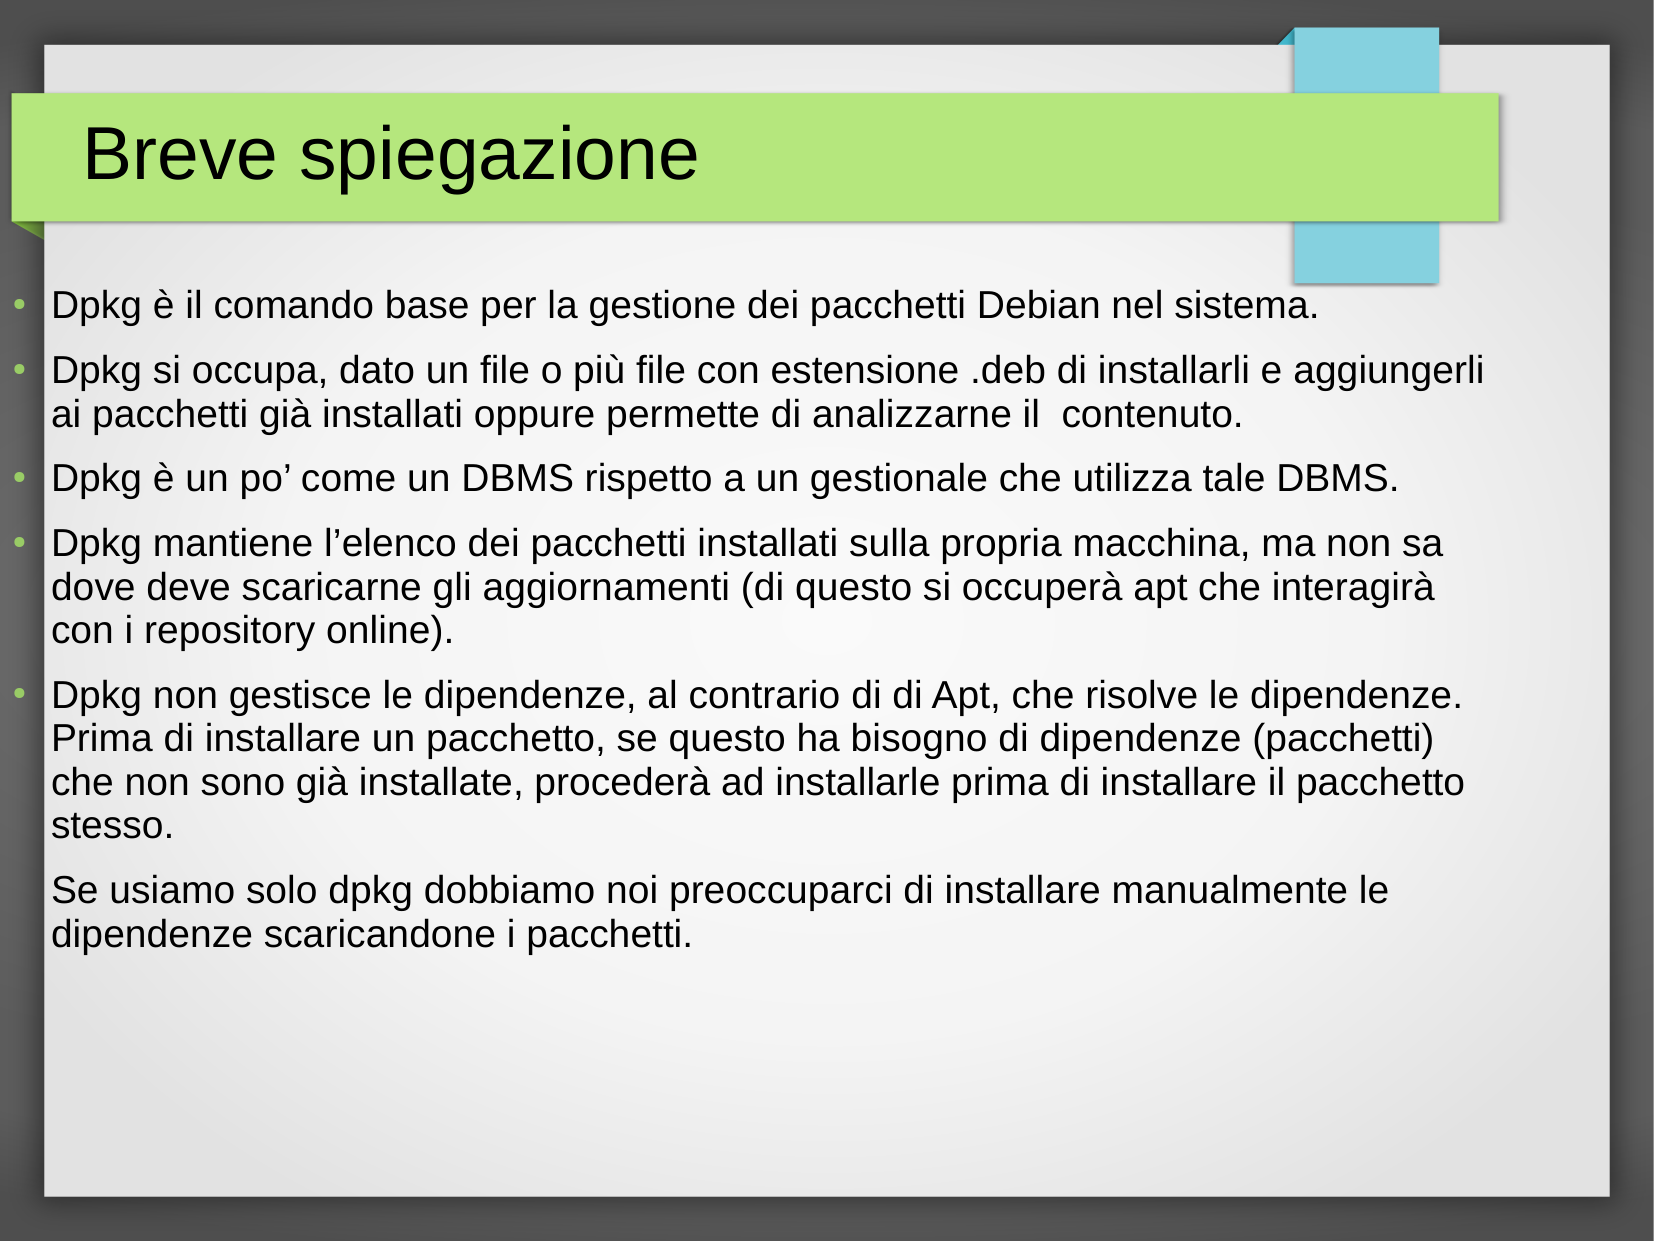

# Breve spiegazione
Dpkg è il comando base per la gestione dei pacchetti Debian nel sistema.
Dpkg si occupa, dato un file o più file con estensione .deb di installarli e aggiungerli ai pacchetti già installati oppure permette di analizzarne il contenuto.
Dpkg è un po’ come un DBMS rispetto a un gestionale che utilizza tale DBMS.
Dpkg mantiene l’elenco dei pacchetti installati sulla propria macchina, ma non sa dove deve scaricarne gli aggiornamenti (di questo si occuperà apt che interagirà con i repository online).
Dpkg non gestisce le dipendenze, al contrario di di Apt, che risolve le dipendenze. Prima di installare un pacchetto, se questo ha bisogno di dipendenze (pacchetti) che non sono già installate, procederà ad installarle prima di installare il pacchetto stesso.
Se usiamo solo dpkg dobbiamo noi preoccuparci di installare manualmente le dipendenze scaricandone i pacchetti.